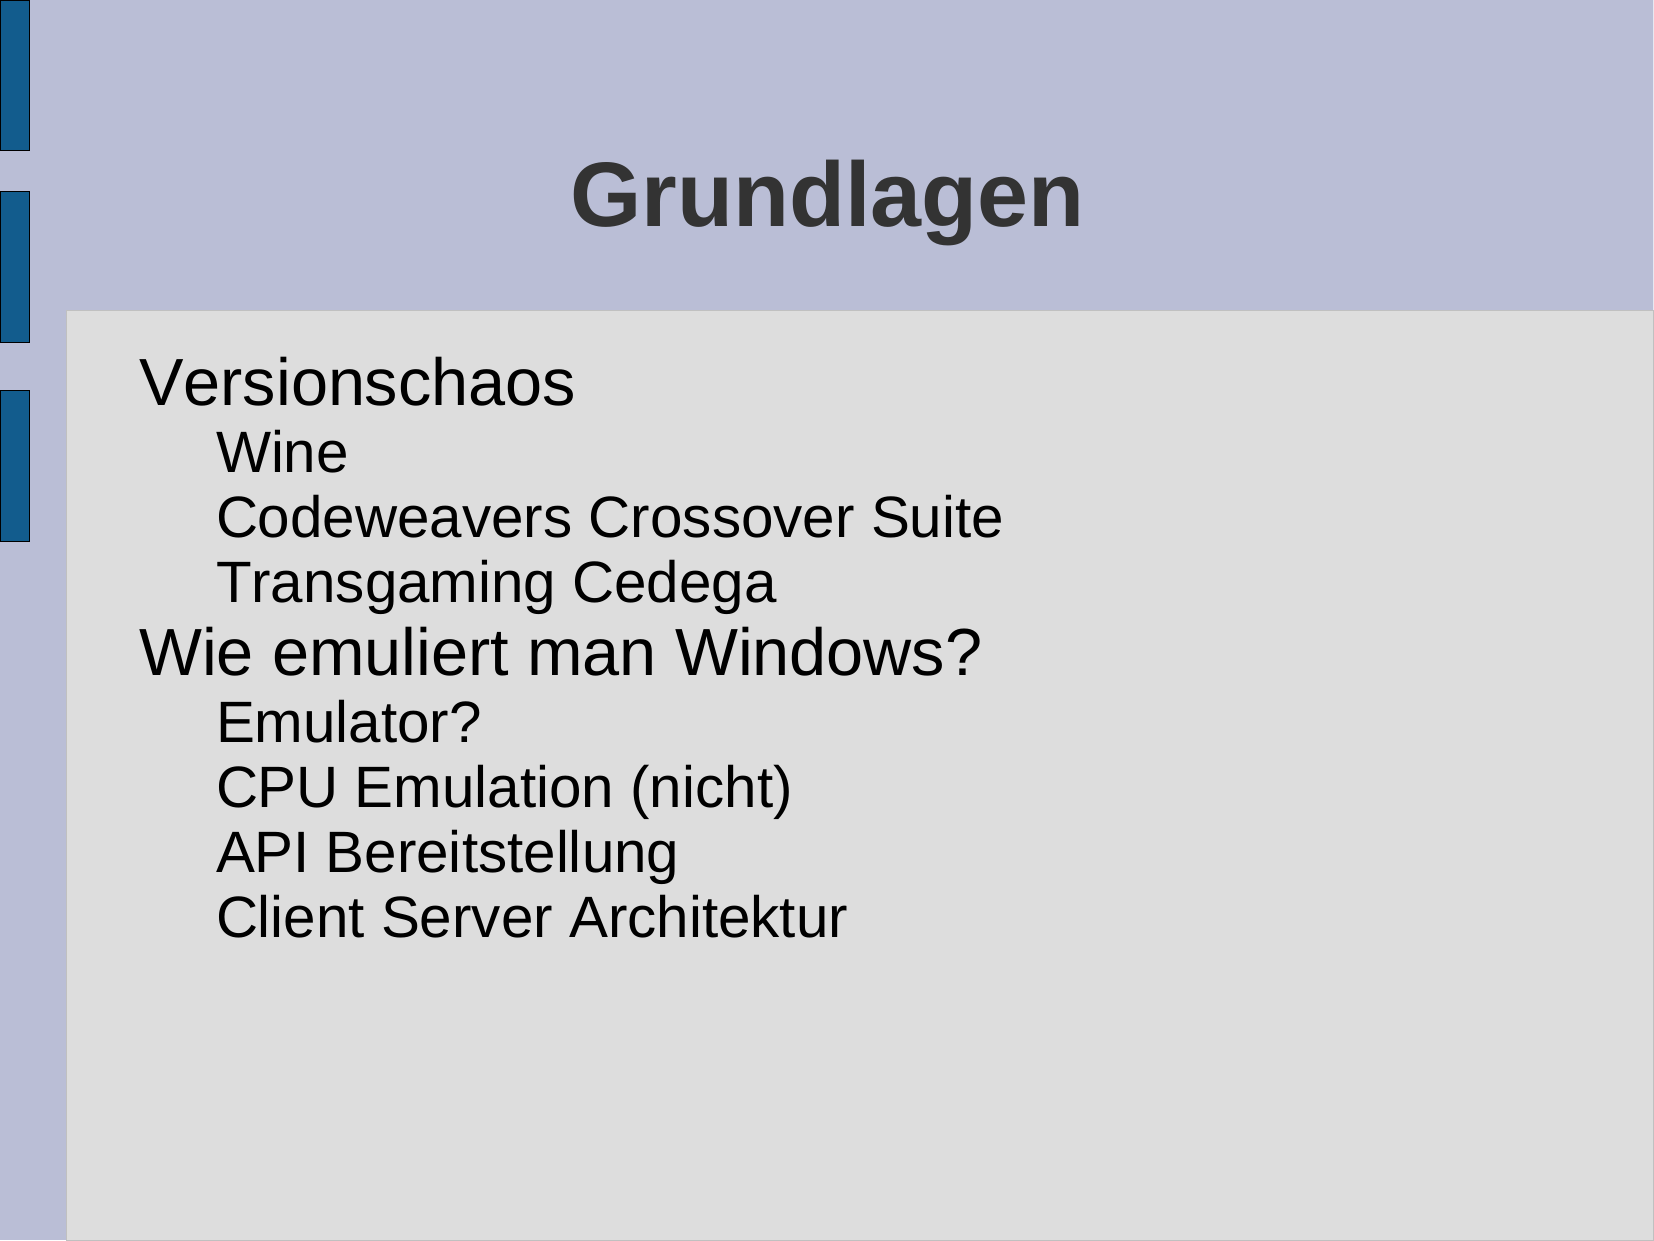

# Grundlagen
Versionschaos
Wine
Codeweavers Crossover Suite
Transgaming Cedega
Wie emuliert man Windows?
Emulator?
CPU Emulation (nicht)
API Bereitstellung
Client Server Architektur